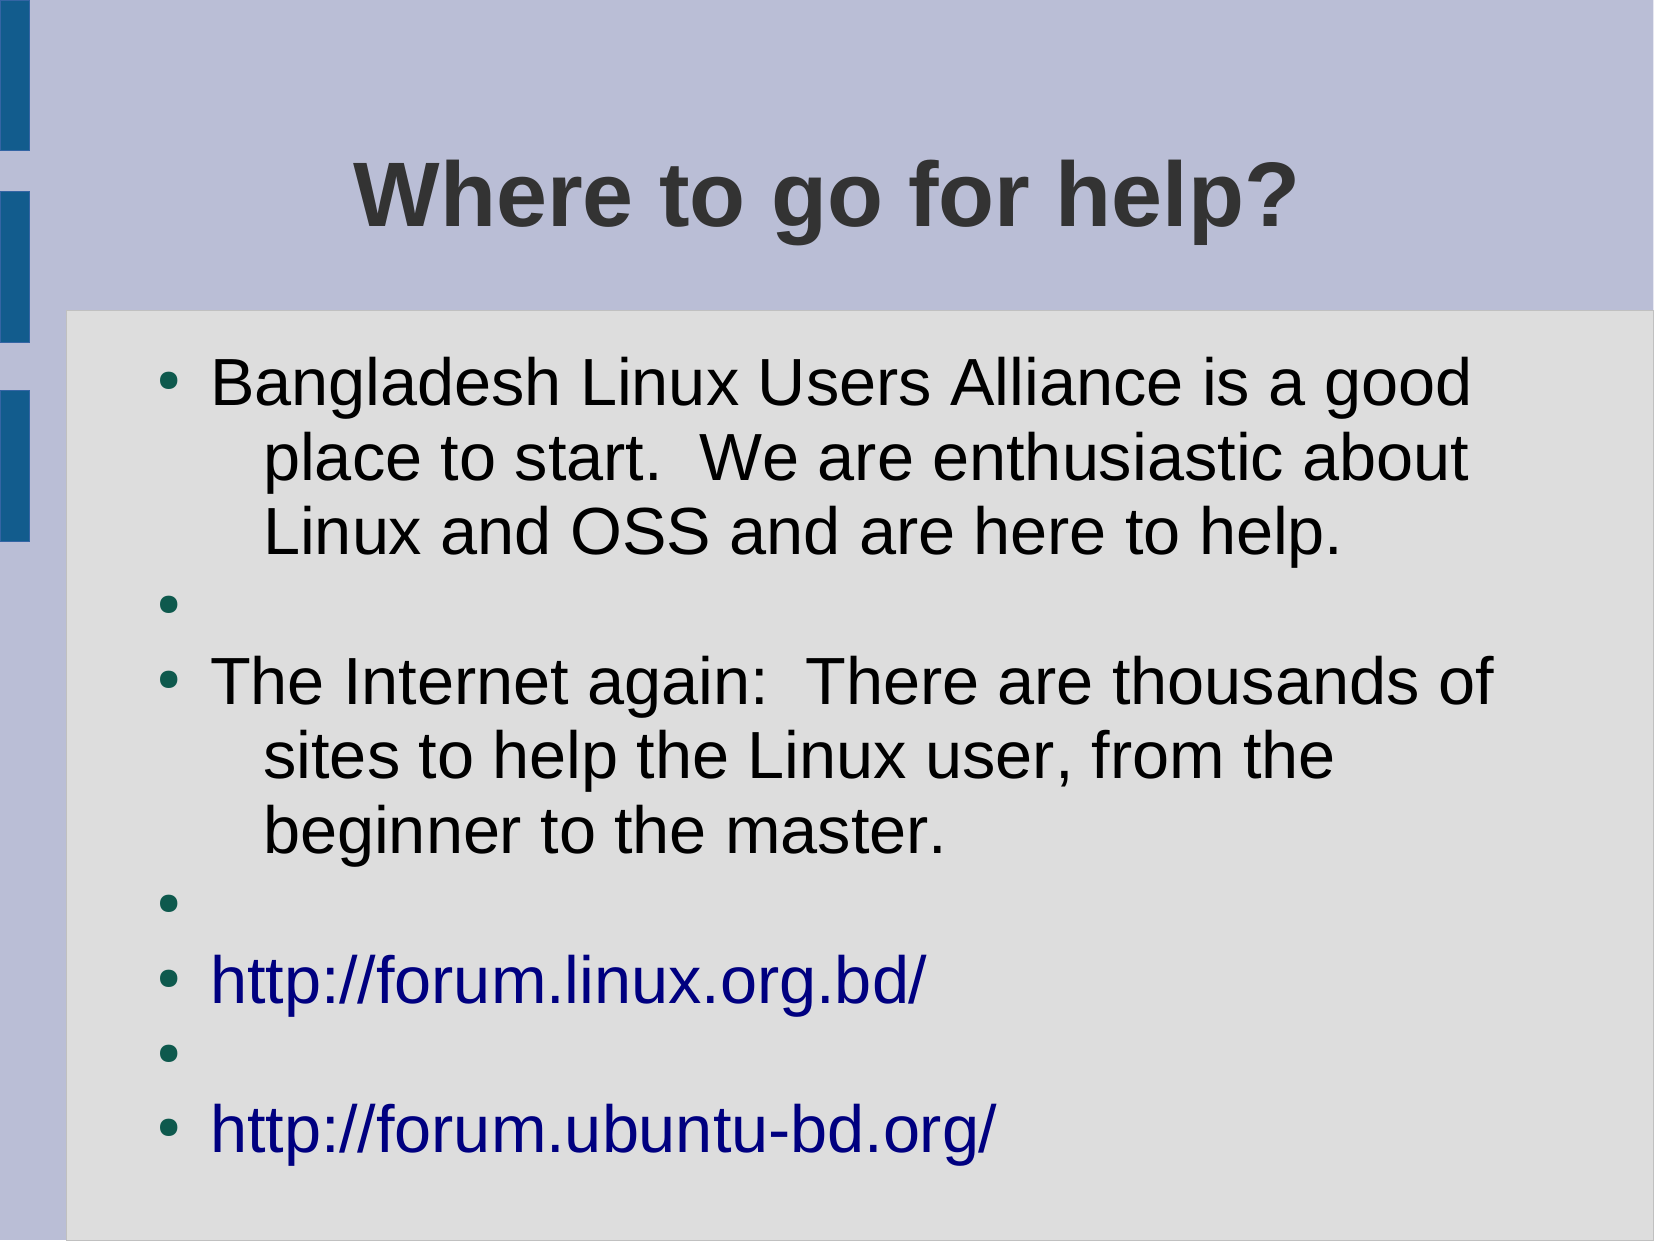

# Where to go for help?
Bangladesh Linux Users Alliance is a good place to start. We are enthusiastic about Linux and OSS and are here to help.
The Internet again: There are thousands of sites to help the Linux user, from the beginner to the master.
http://forum.linux.org.bd/
http://forum.ubuntu-bd.org/